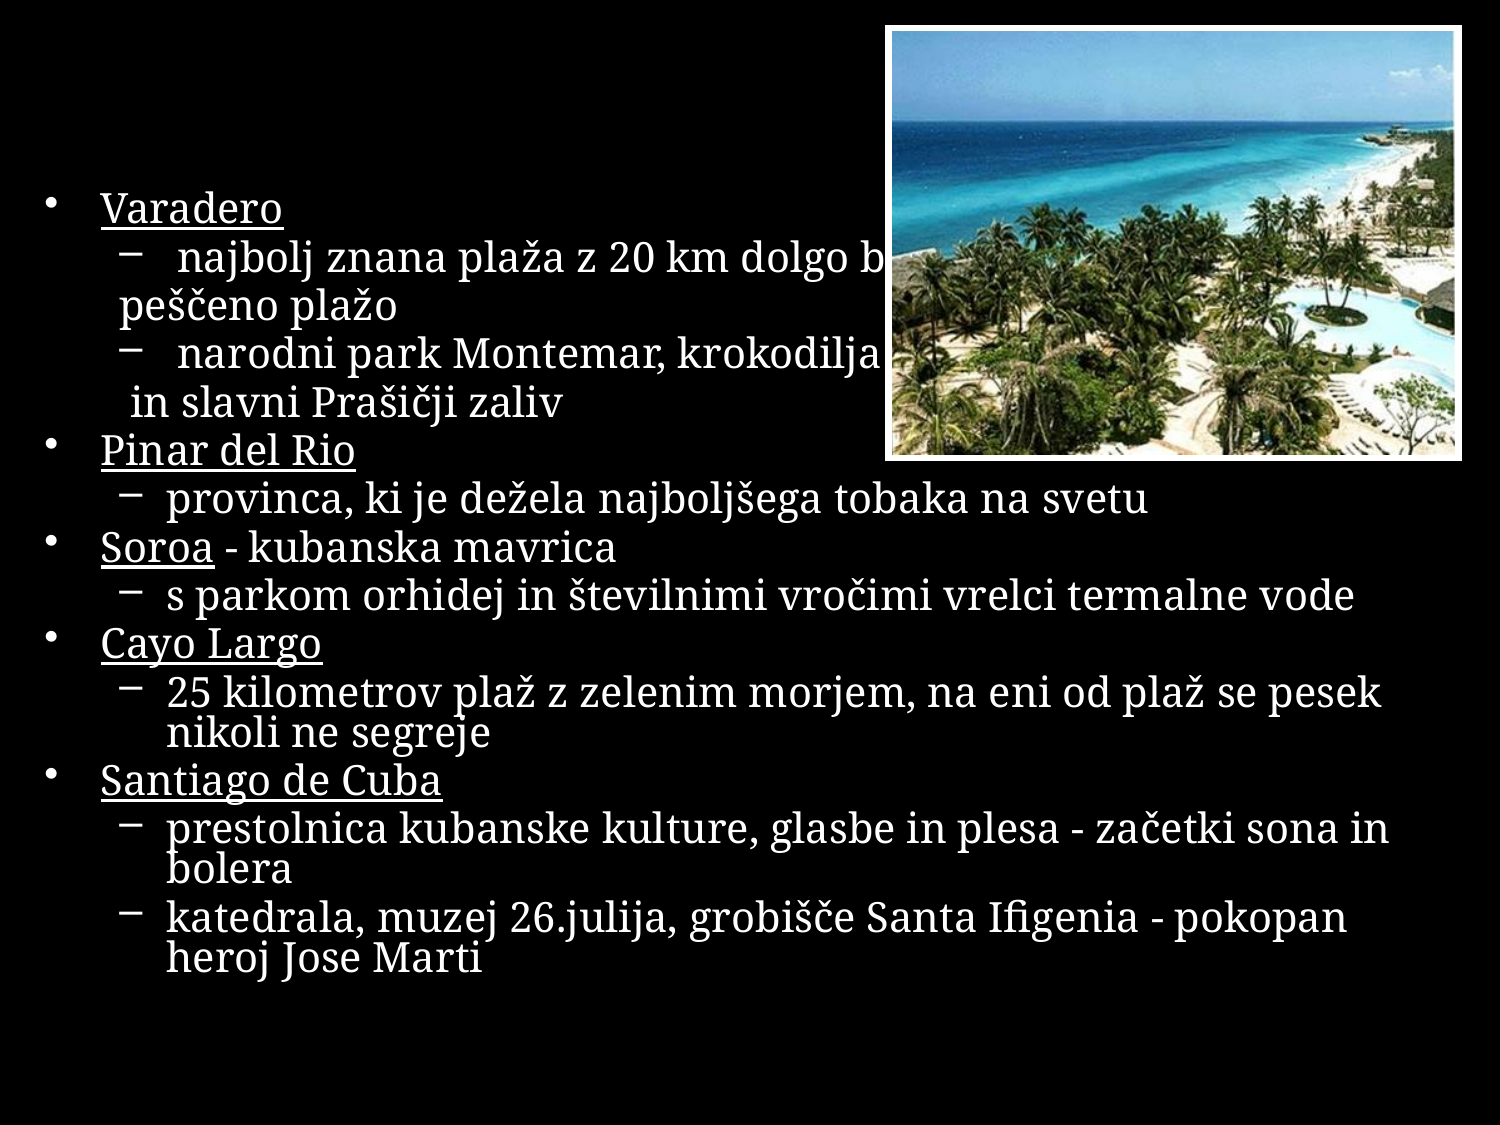

# Varadero
 najbolj znana plaža z 20 km dolgo belo
peščeno plažo
 narodni park Montemar, krokodilja farma
 in slavni Prašičji zaliv
Pinar del Rio
provinca, ki je dežela najboljšega tobaka na svetu
Soroa - kubanska mavrica
s parkom orhidej in številnimi vročimi vrelci termalne vode
Cayo Largo
25 kilometrov plaž z zelenim morjem, na eni od plaž se pesek nikoli ne segreje
Santiago de Cuba
prestolnica kubanske kulture, glasbe in plesa - začetki sona in bolera
katedrala, muzej 26.julija, grobišče Santa Ifigenia - pokopan heroj Jose Marti